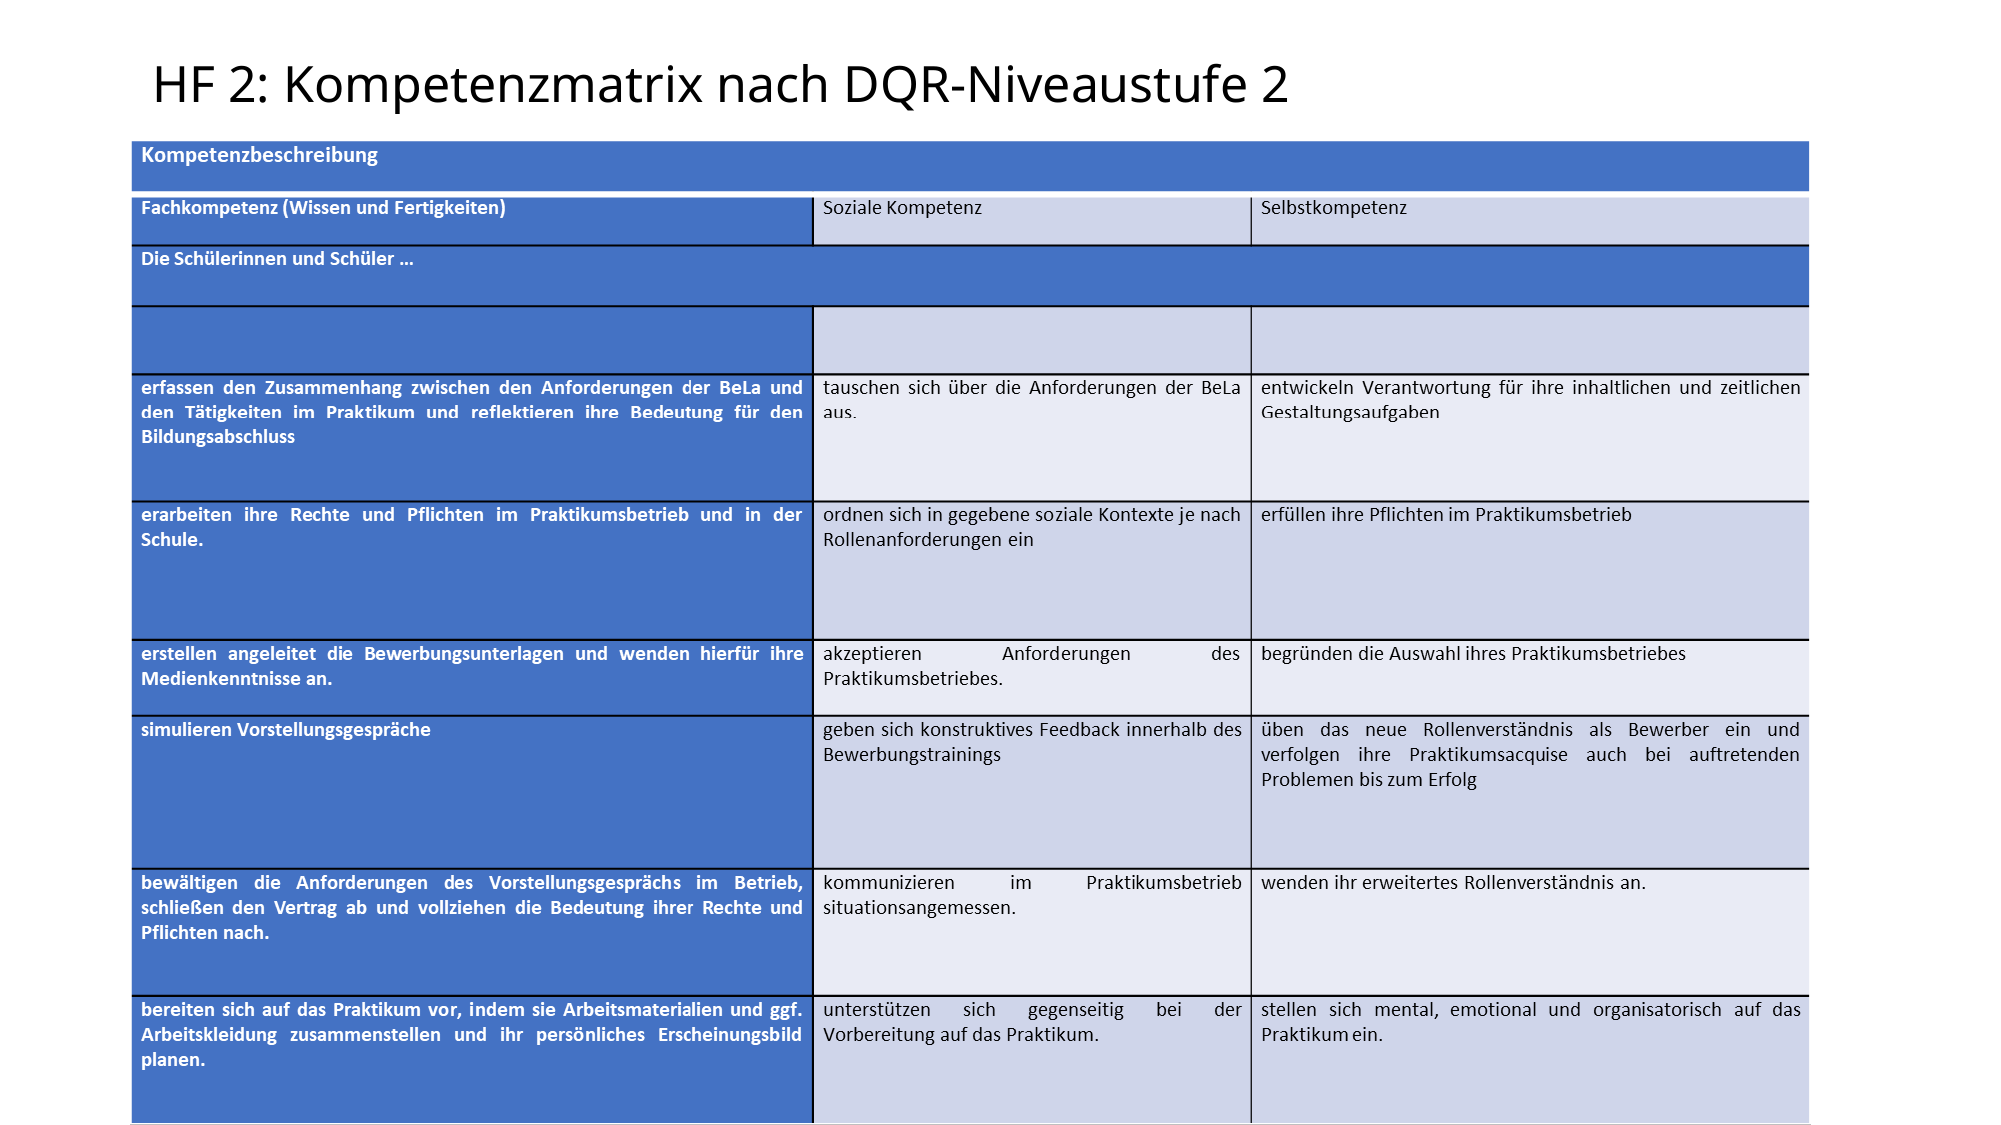

# HF 2: Kompetenzmatrix nach DQR-Niveaustufe 2